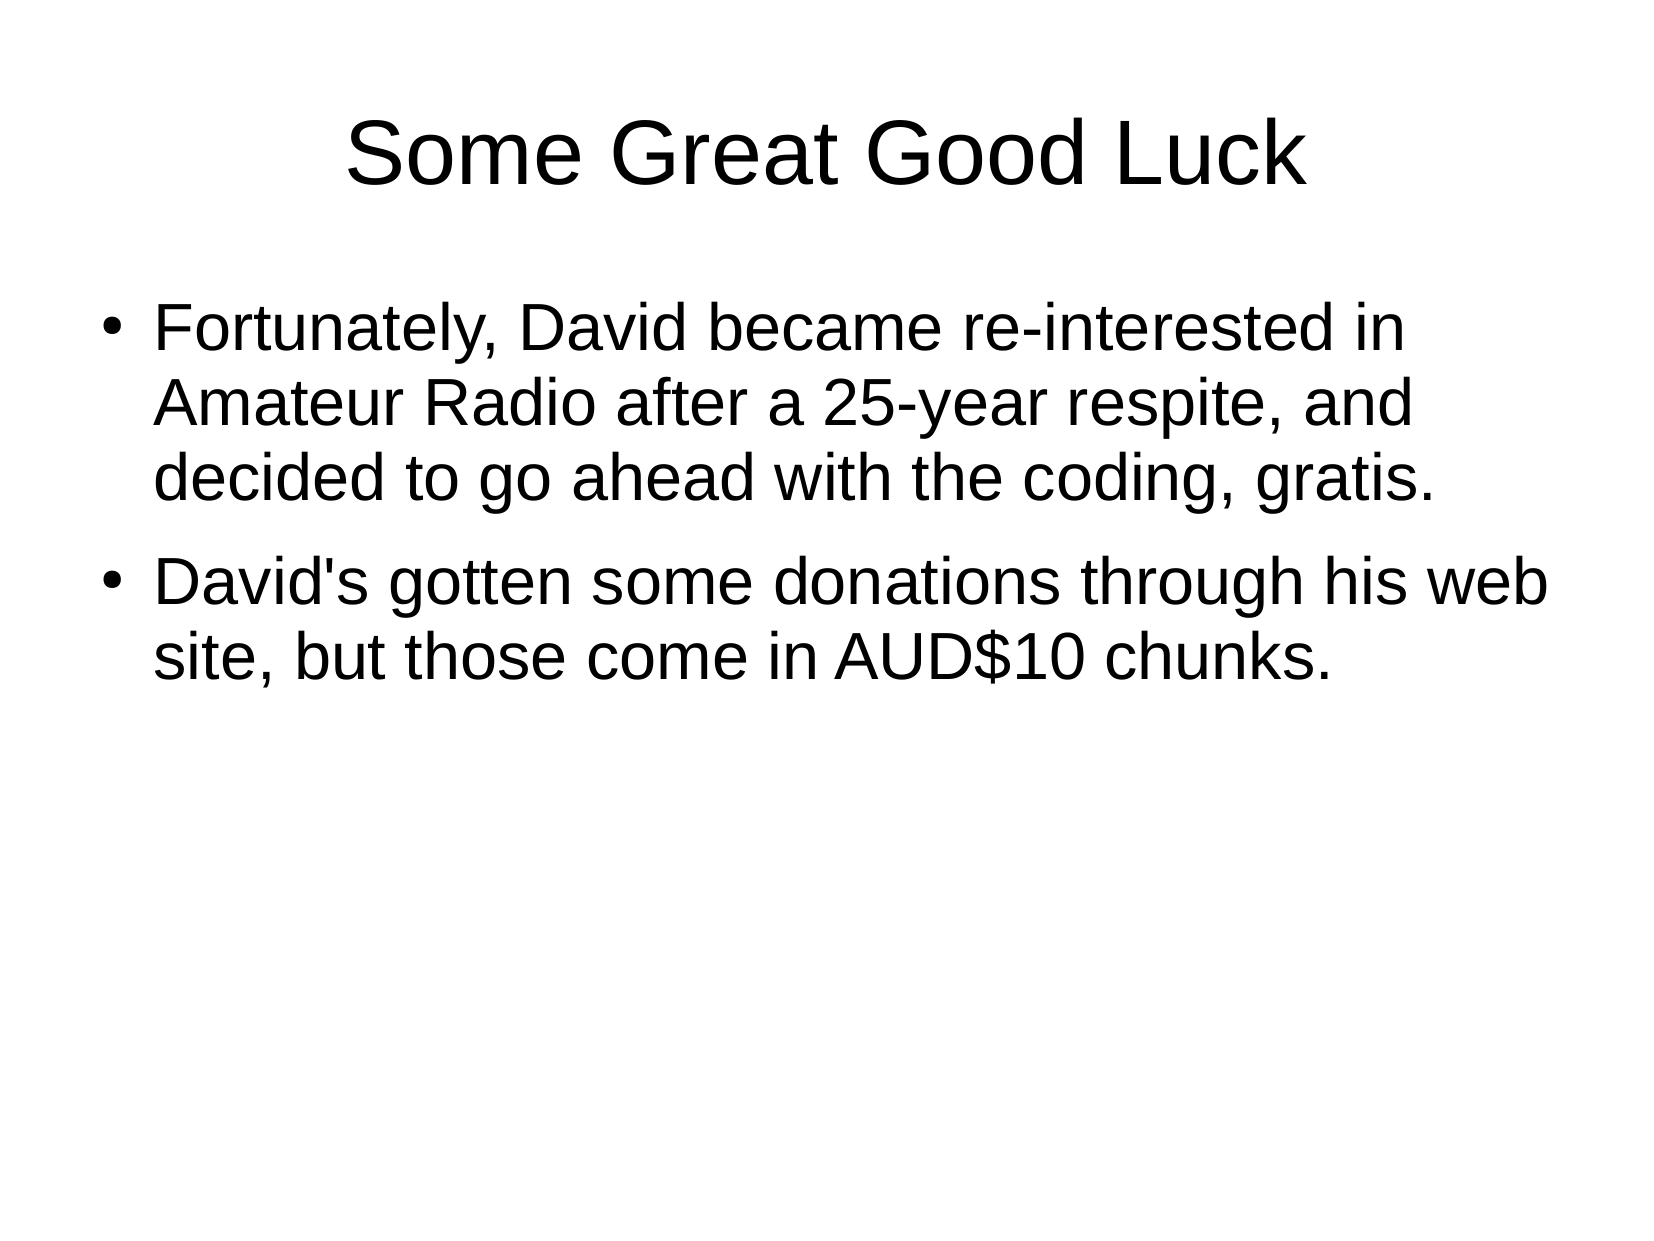

# Some Great Good Luck
Fortunately, David became re-interested in Amateur Radio after a 25-year respite, and decided to go ahead with the coding, gratis.
David's gotten some donations through his web site, but those come in AUD$10 chunks.